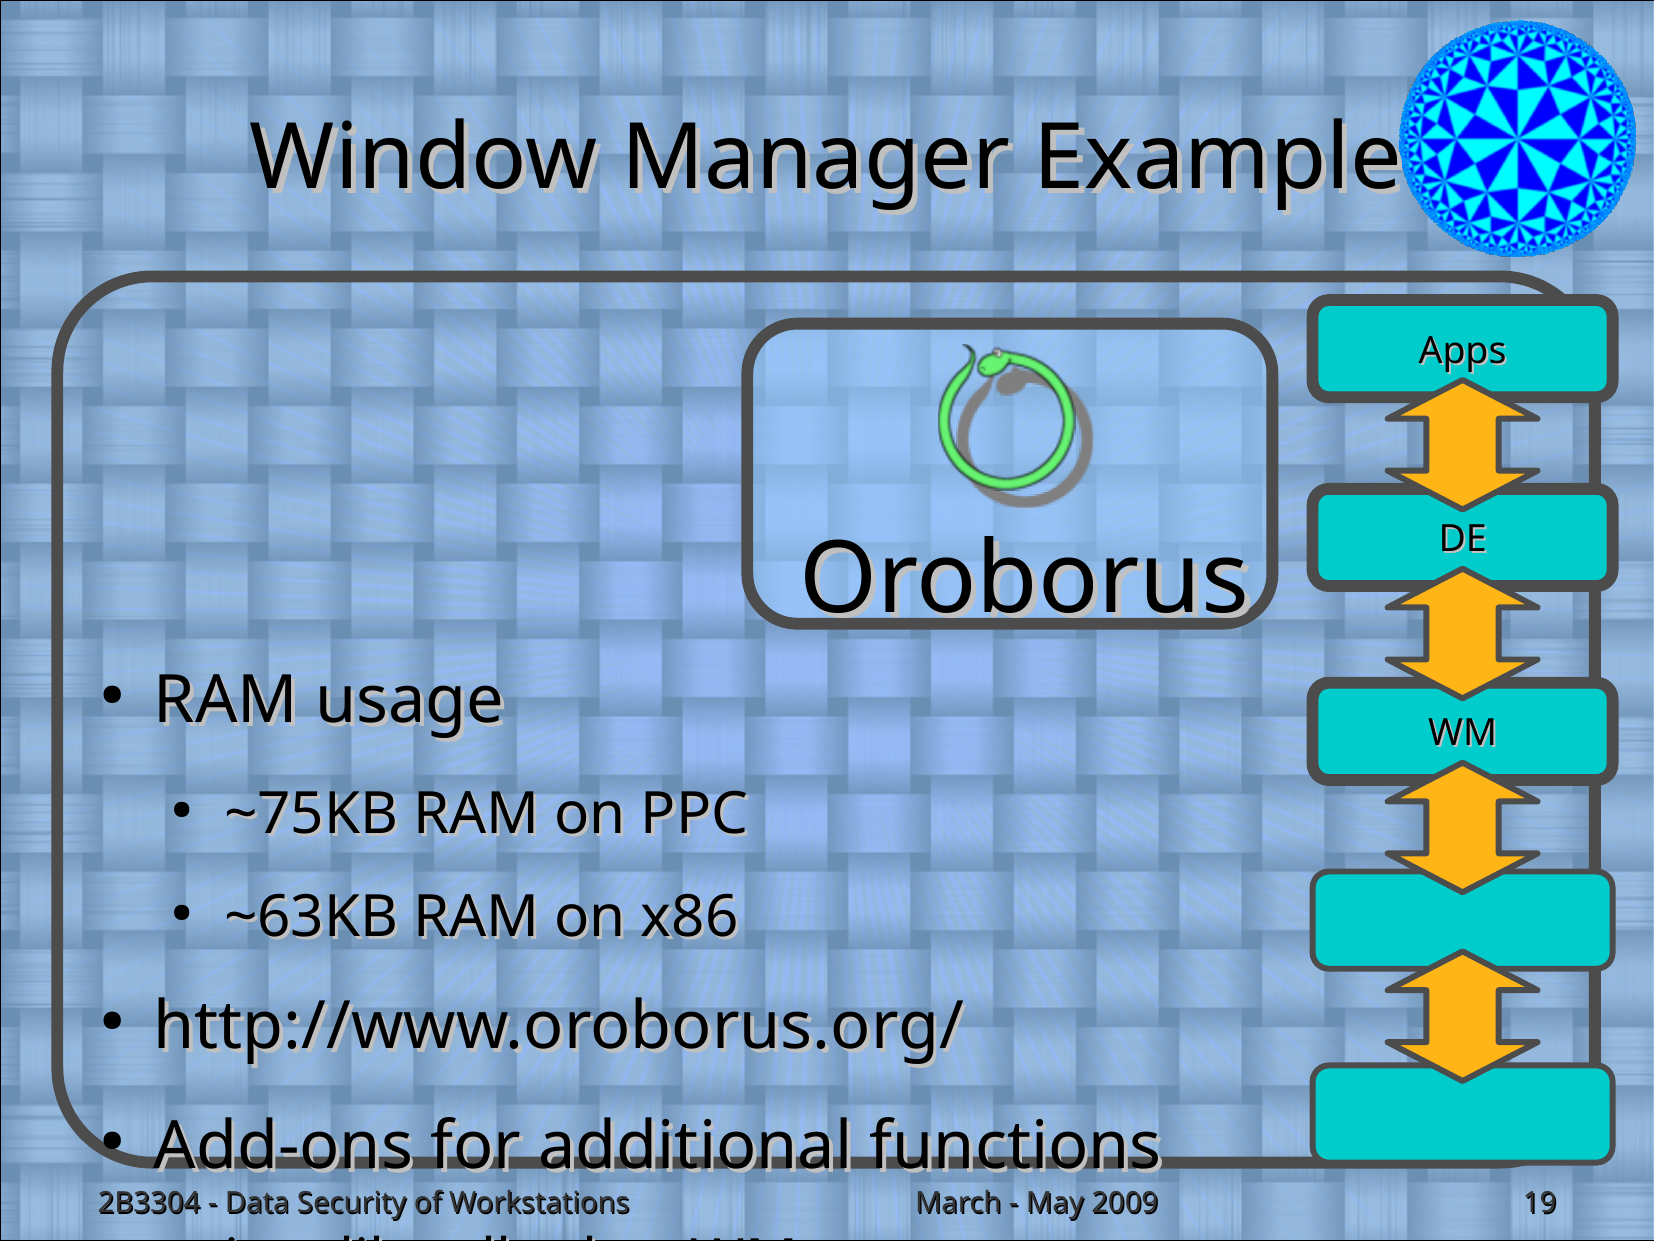

# Window Manager Example
RAM usage
~75KB RAM on PPC
~63KB RAM on x86
http://www.oroborus.org/
Add-ons for additional functions
just like all other WMs
Apps
DE
Oroborus
WM